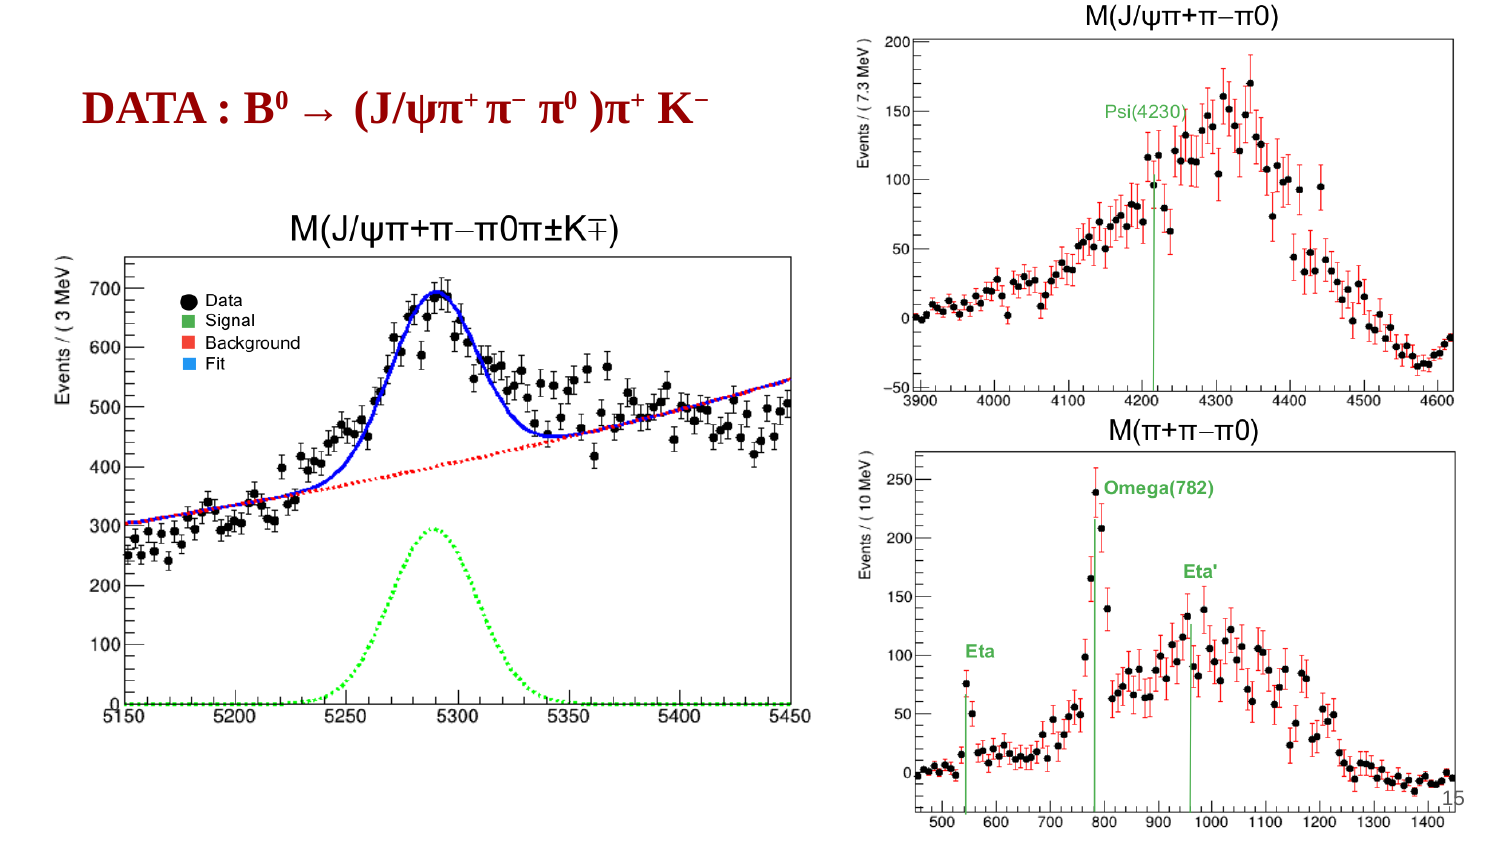

# DATA : B0 → (J/ψπ+ π− π0 )π+ K−